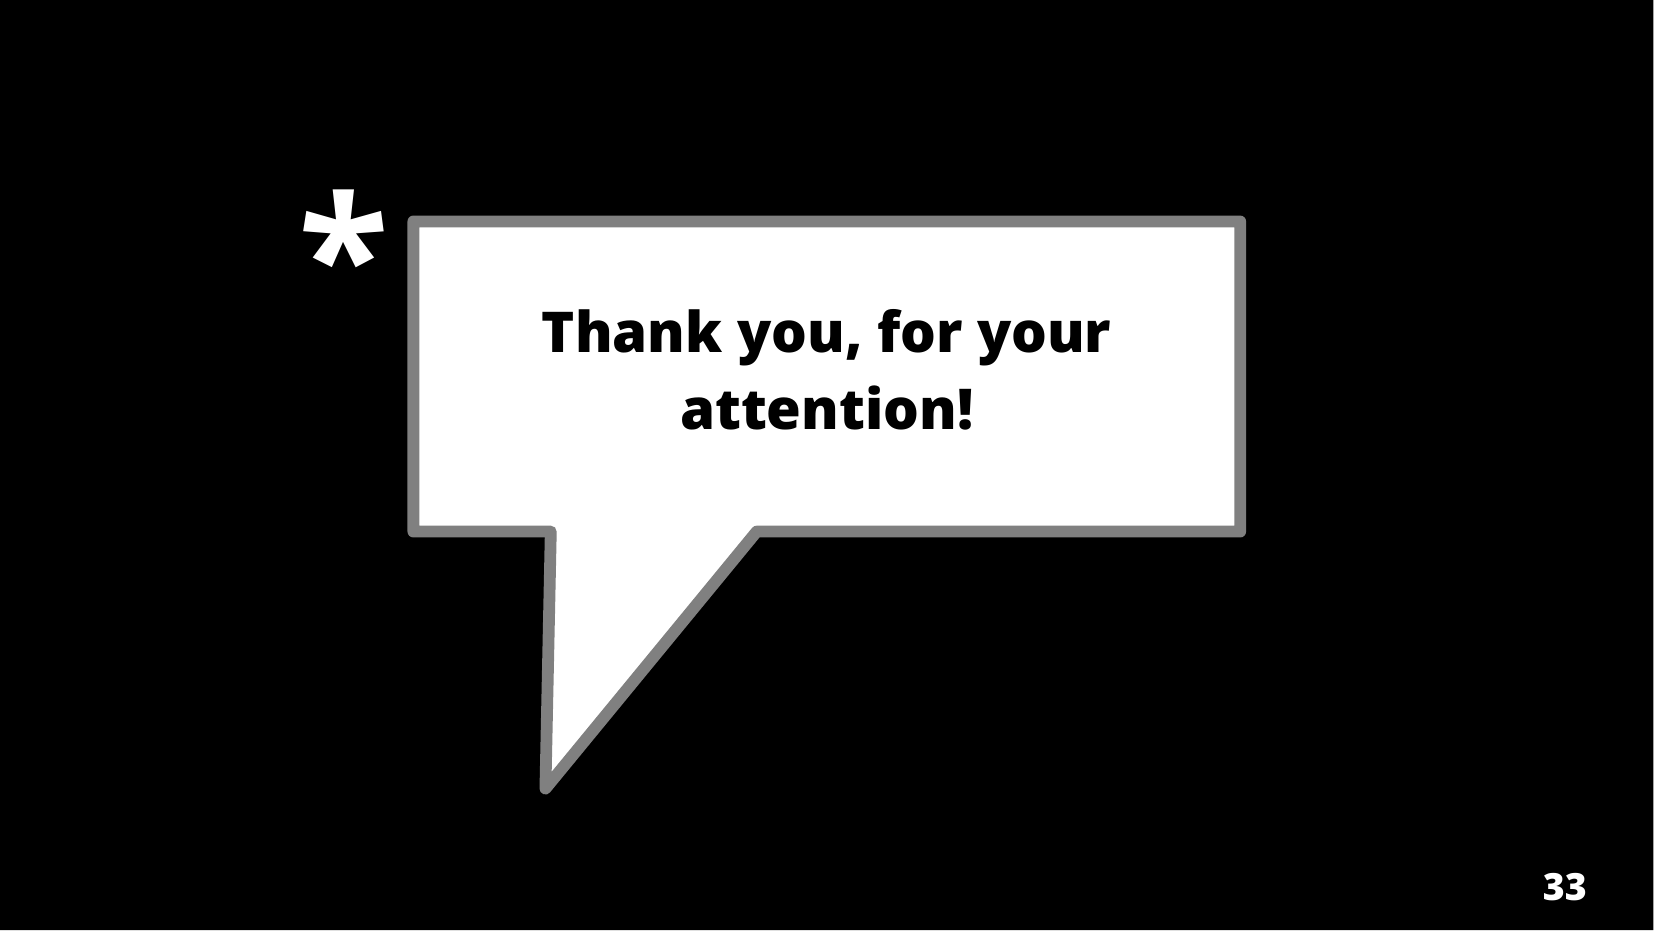

# Thank you, for your attention!
33